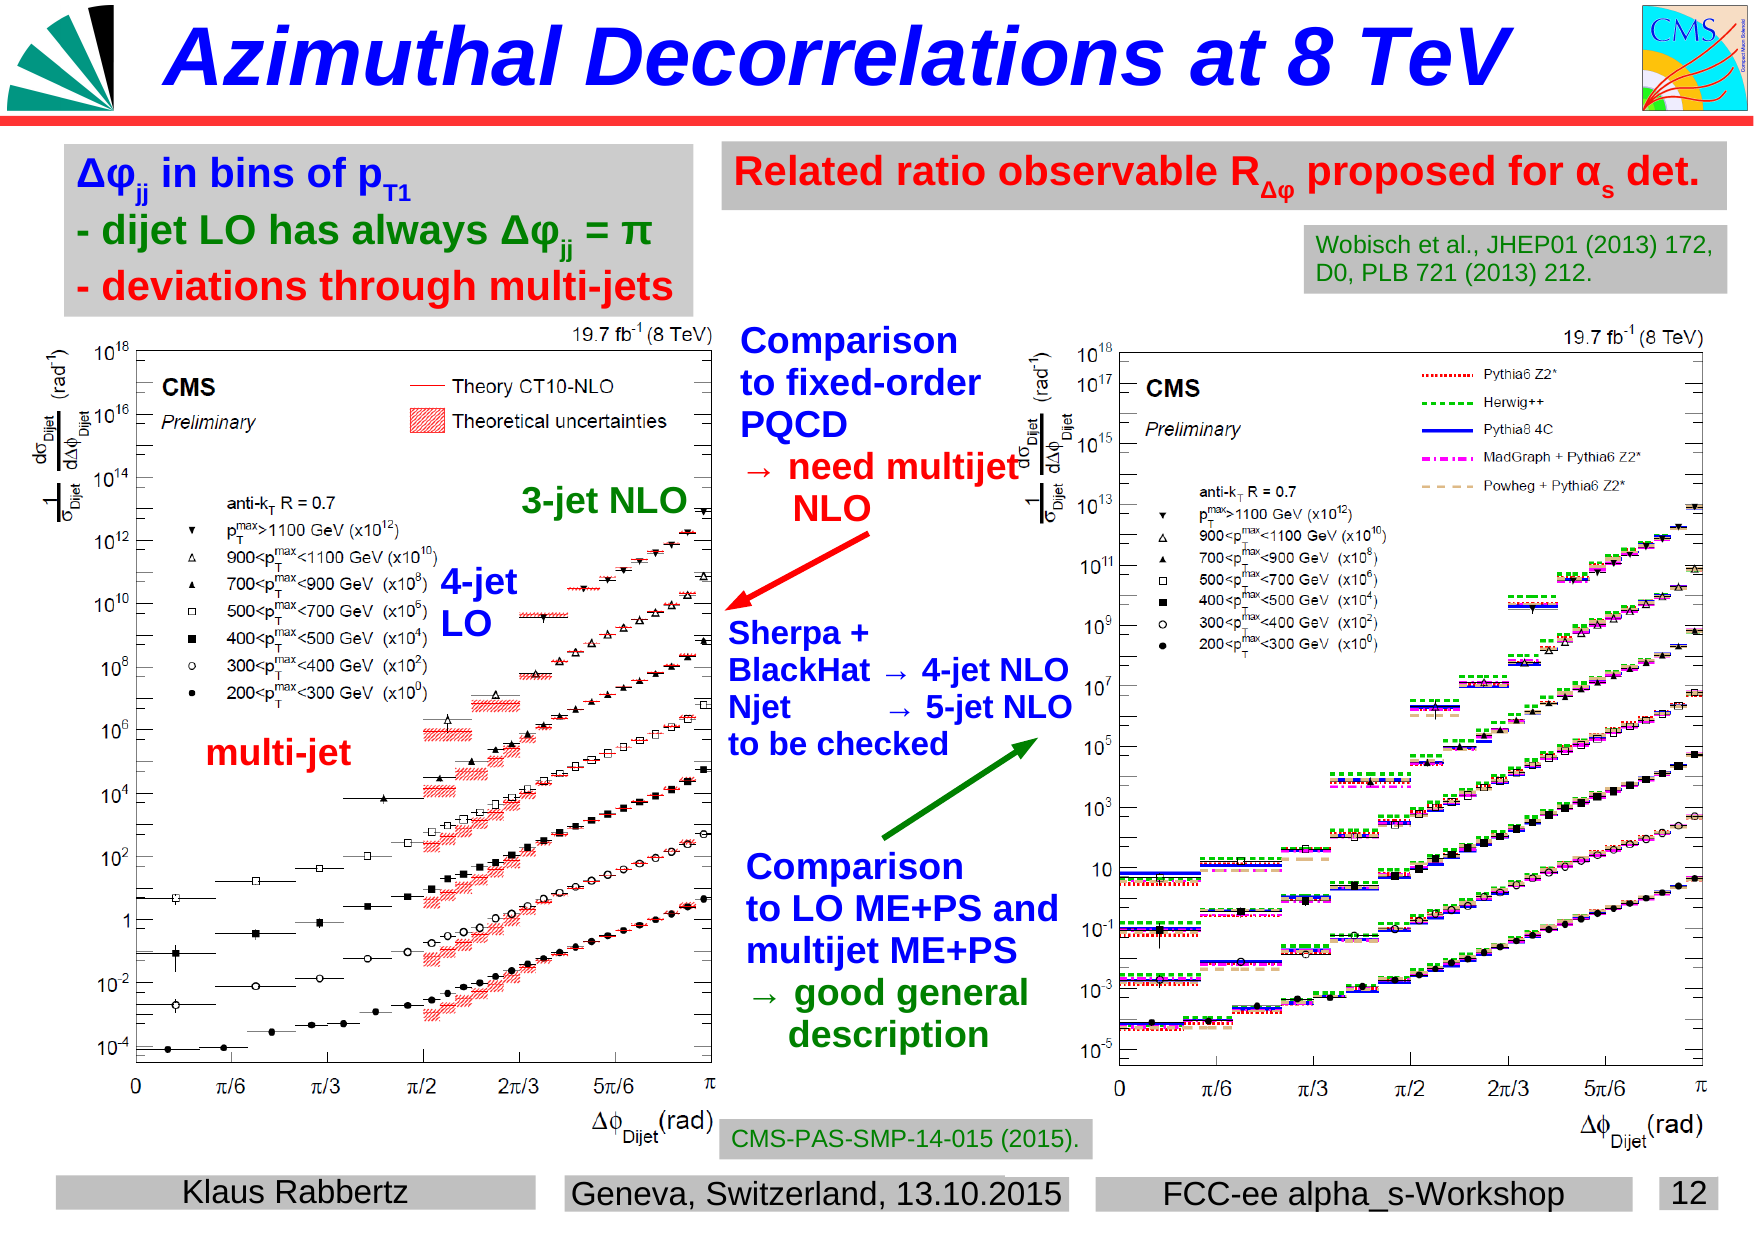

# Azimuthal Decorrelations at 8 TeV
Related ratio observable RΔφ proposed for αs det.
Δφjj in bins of pT1
- dijet LO has always Δφjj = π
- deviations through multi-jets
Wobisch et al., JHEP01 (2013) 172,
D0, PLB 721 (2013) 212.
Comparison
to fixed-order
PQCD
→ need multijet
 NLO
3-jet NLO
4-jet
LO
Sherpa +
BlackHat → 4-jet NLO
Njet → 5-jet NLO
to be checked
multi-jet
Comparison
to LO ME+PS and
multijet ME+PS
→ good general
 description
CMS-PAS-SMP-14-015 (2015).